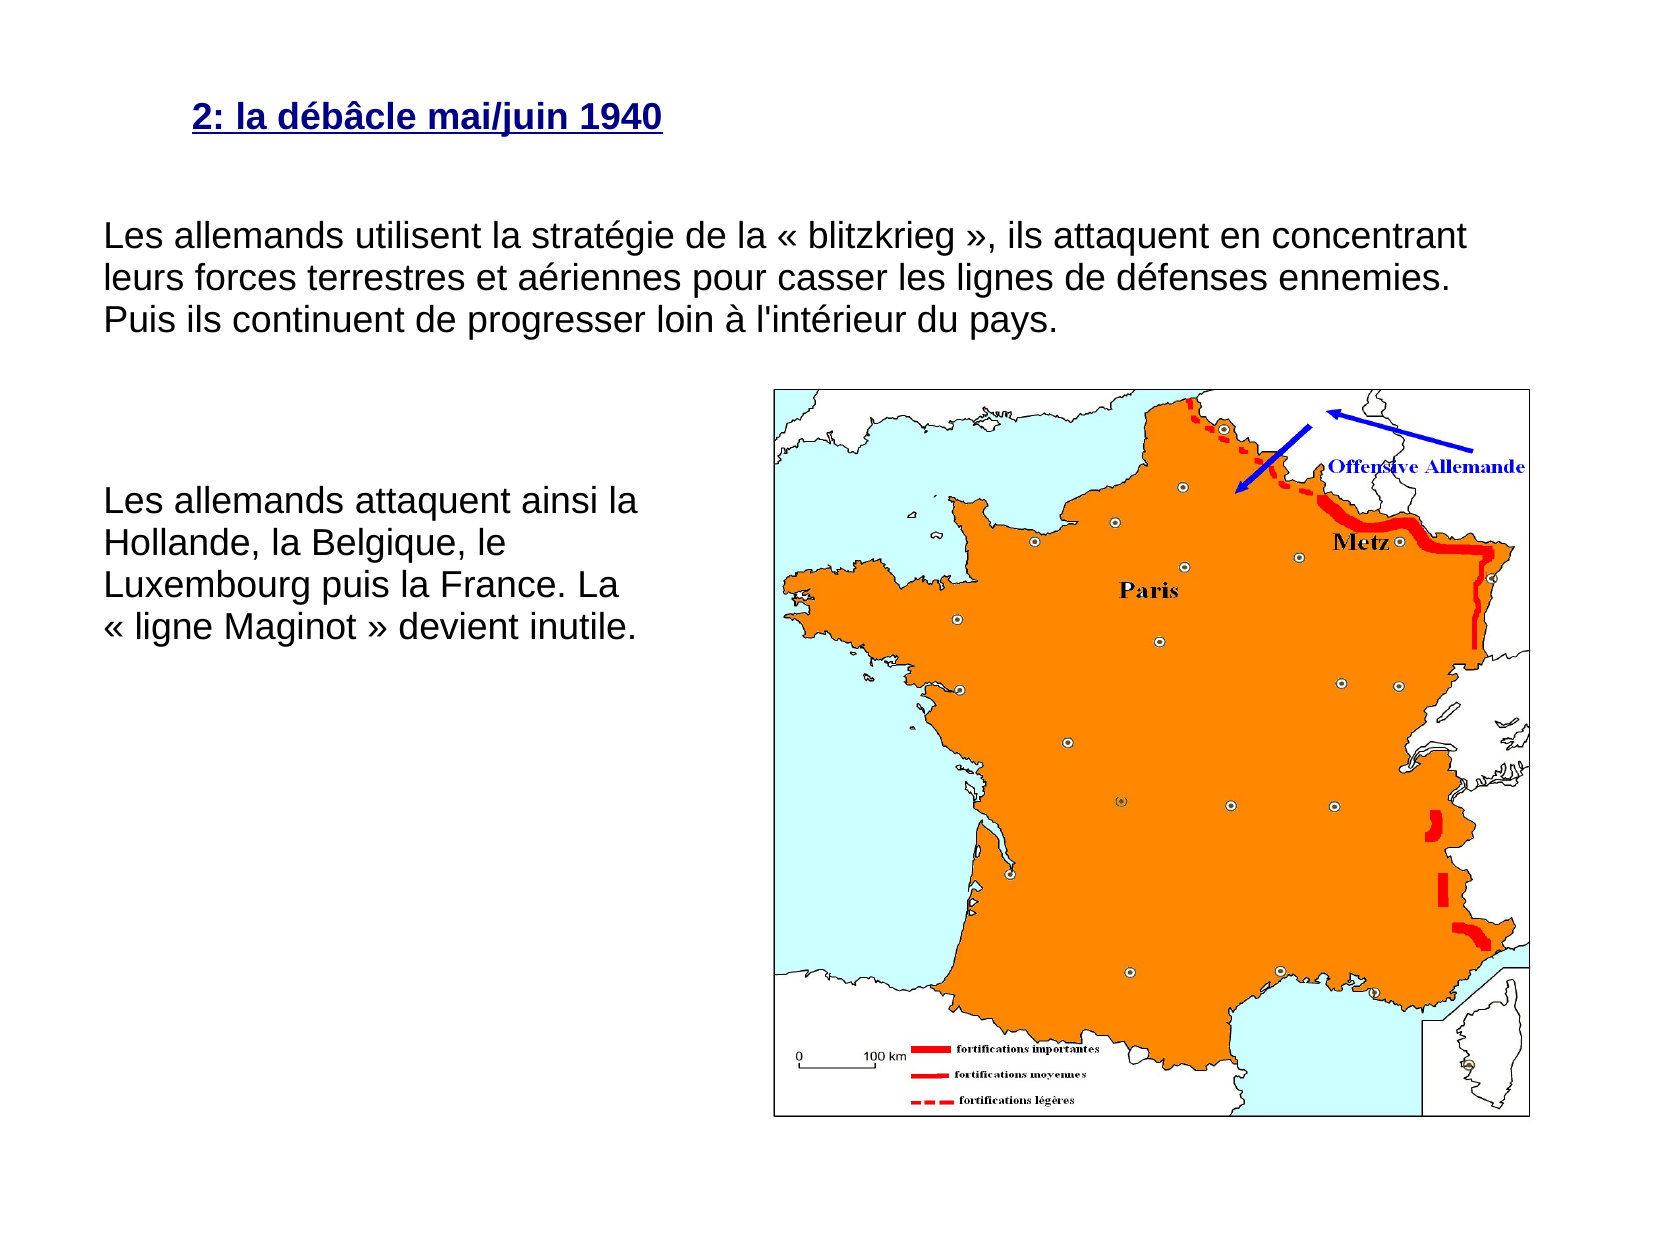

2: la débâcle mai/juin 1940
Les allemands utilisent la stratégie de la « blitzkrieg », ils attaquent en concentrant leurs forces terrestres et aériennes pour casser les lignes de défenses ennemies. Puis ils continuent de progresser loin à l'intérieur du pays.
Les allemands attaquent ainsi la Hollande, la Belgique, le Luxembourg puis la France. La « ligne Maginot » devient inutile.